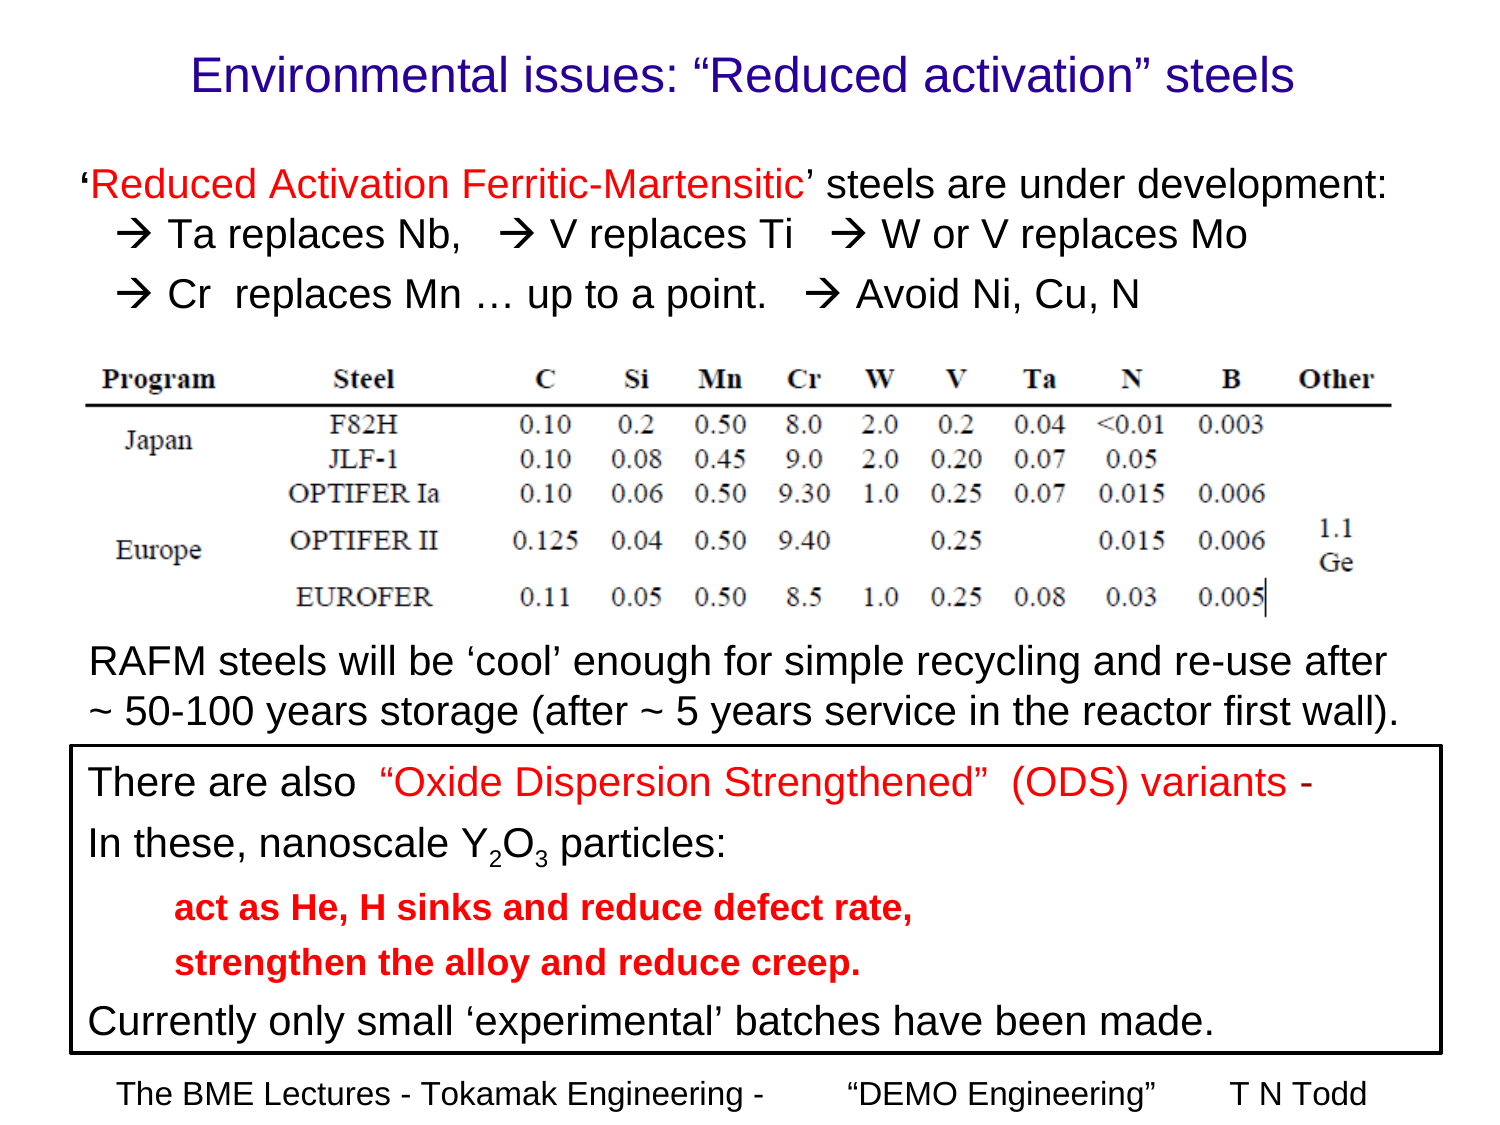

Environmental issues: “Reduced activation” steels
‘Reduced Activation Ferritic-Martensitic’ steels are under development:
  Ta replaces Nb,  V replaces Ti  W or V replaces Mo
  Cr replaces Mn … up to a point.  Avoid Ni, Cu, N
RAFM steels will be ‘cool’ enough for simple recycling and re-use after ~ 50-100 years storage (after ~ 5 years service in the reactor first wall).
There are also “Oxide Dispersion Strengthened” (ODS) variants -
In these, nanoscale Y2O3 particles:
 act as He, H sinks and reduce defect rate,
 strengthen the alloy and reduce creep.
Currently only small ‘experimental’ batches have been made.